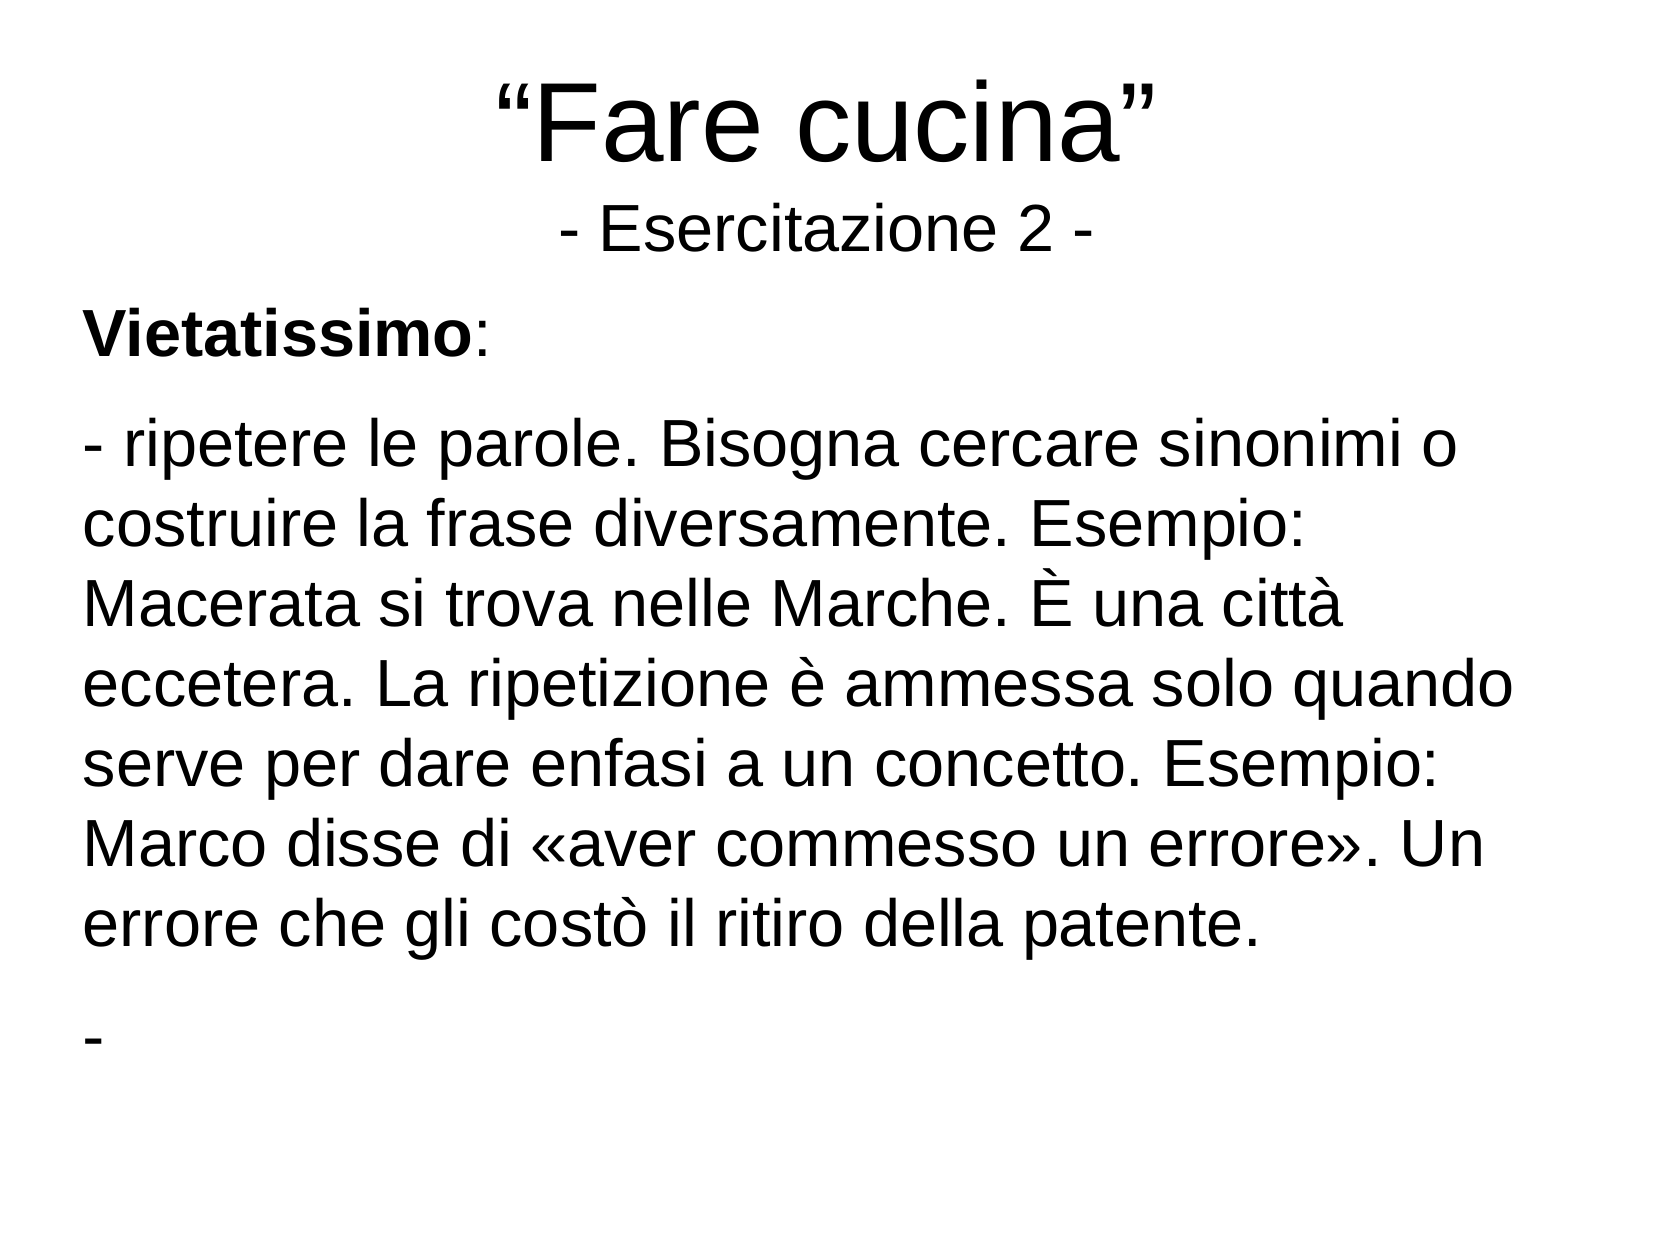

# “Fare cucina” - Esercitazione 2 -
Vietatissimo:
- ripetere le parole. Bisogna cercare sinonimi o costruire la frase diversamente. Esempio: Macerata si trova nelle Marche. È una città eccetera. La ripetizione è ammessa solo quando serve per dare enfasi a un concetto. Esempio: Marco disse di «aver commesso un errore». Un errore che gli costò il ritiro della patente.